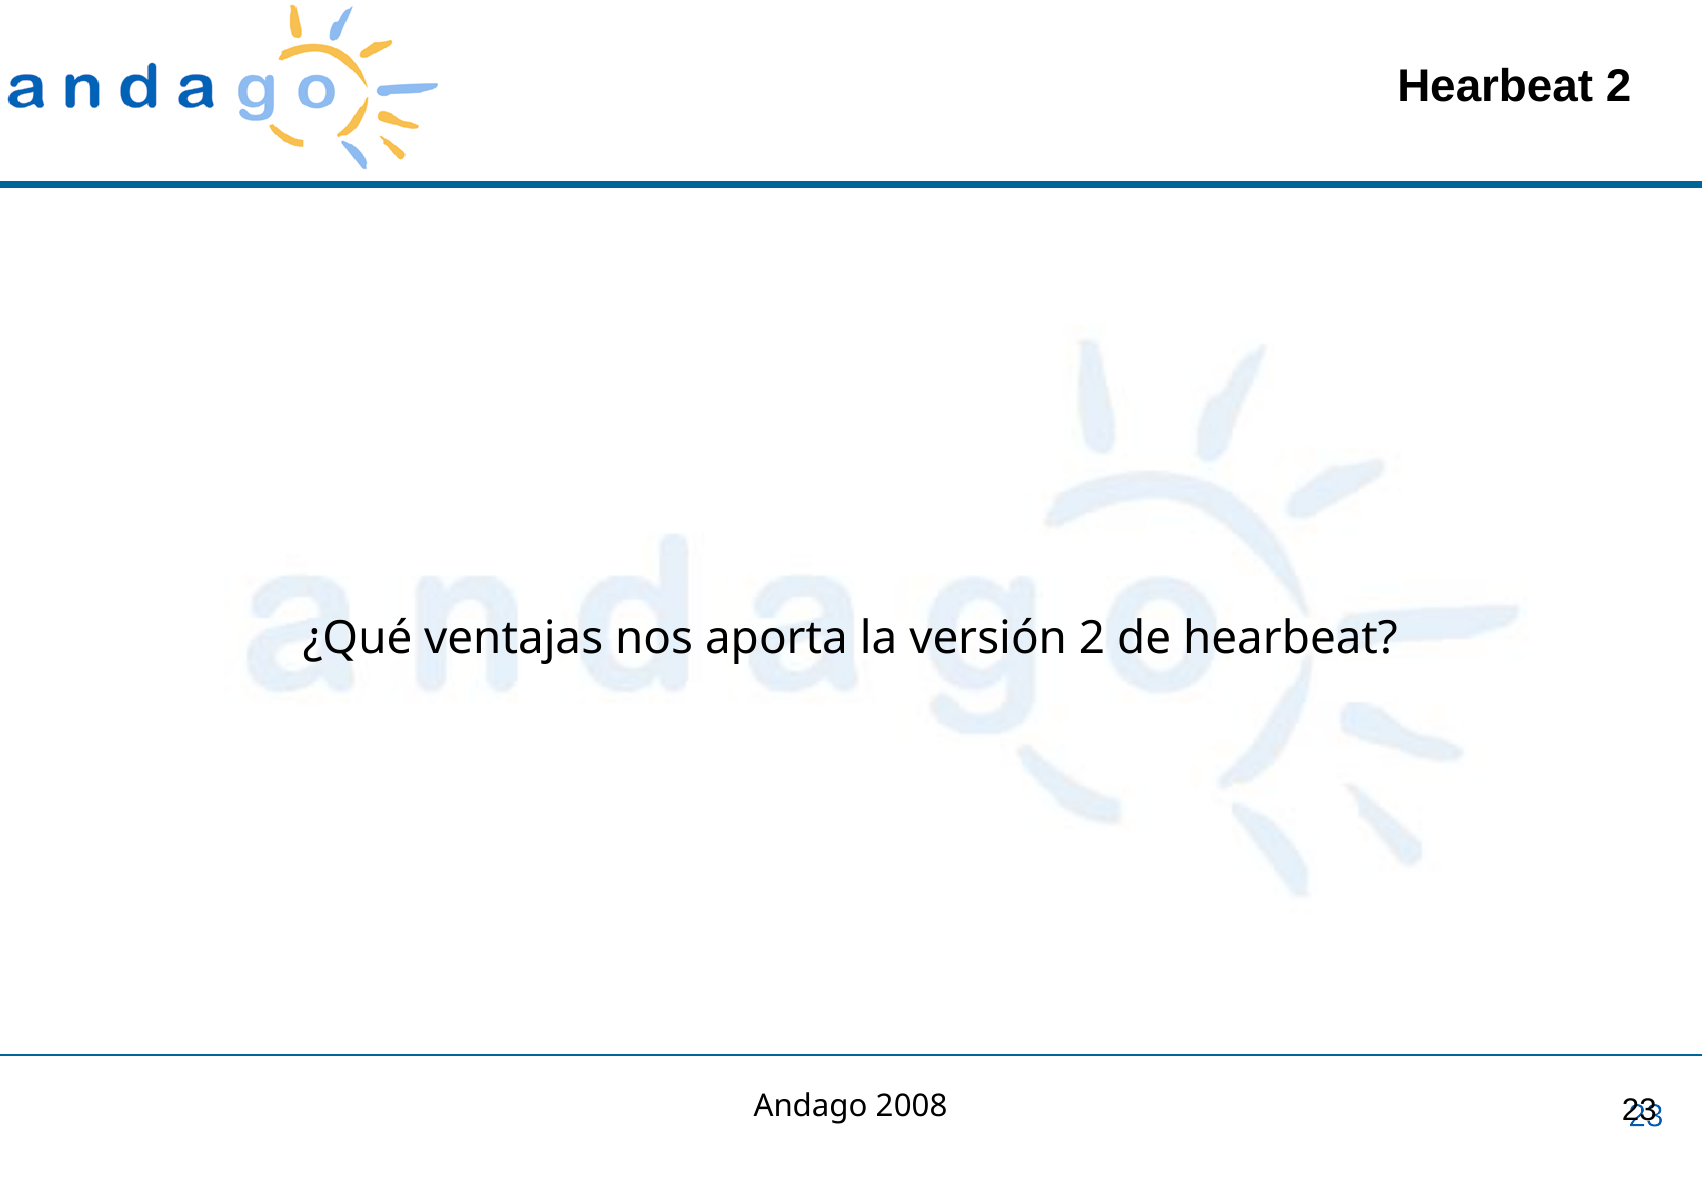

# Hearbeat 2
¿Qué ventajas nos aporta la versión 2 de hearbeat?